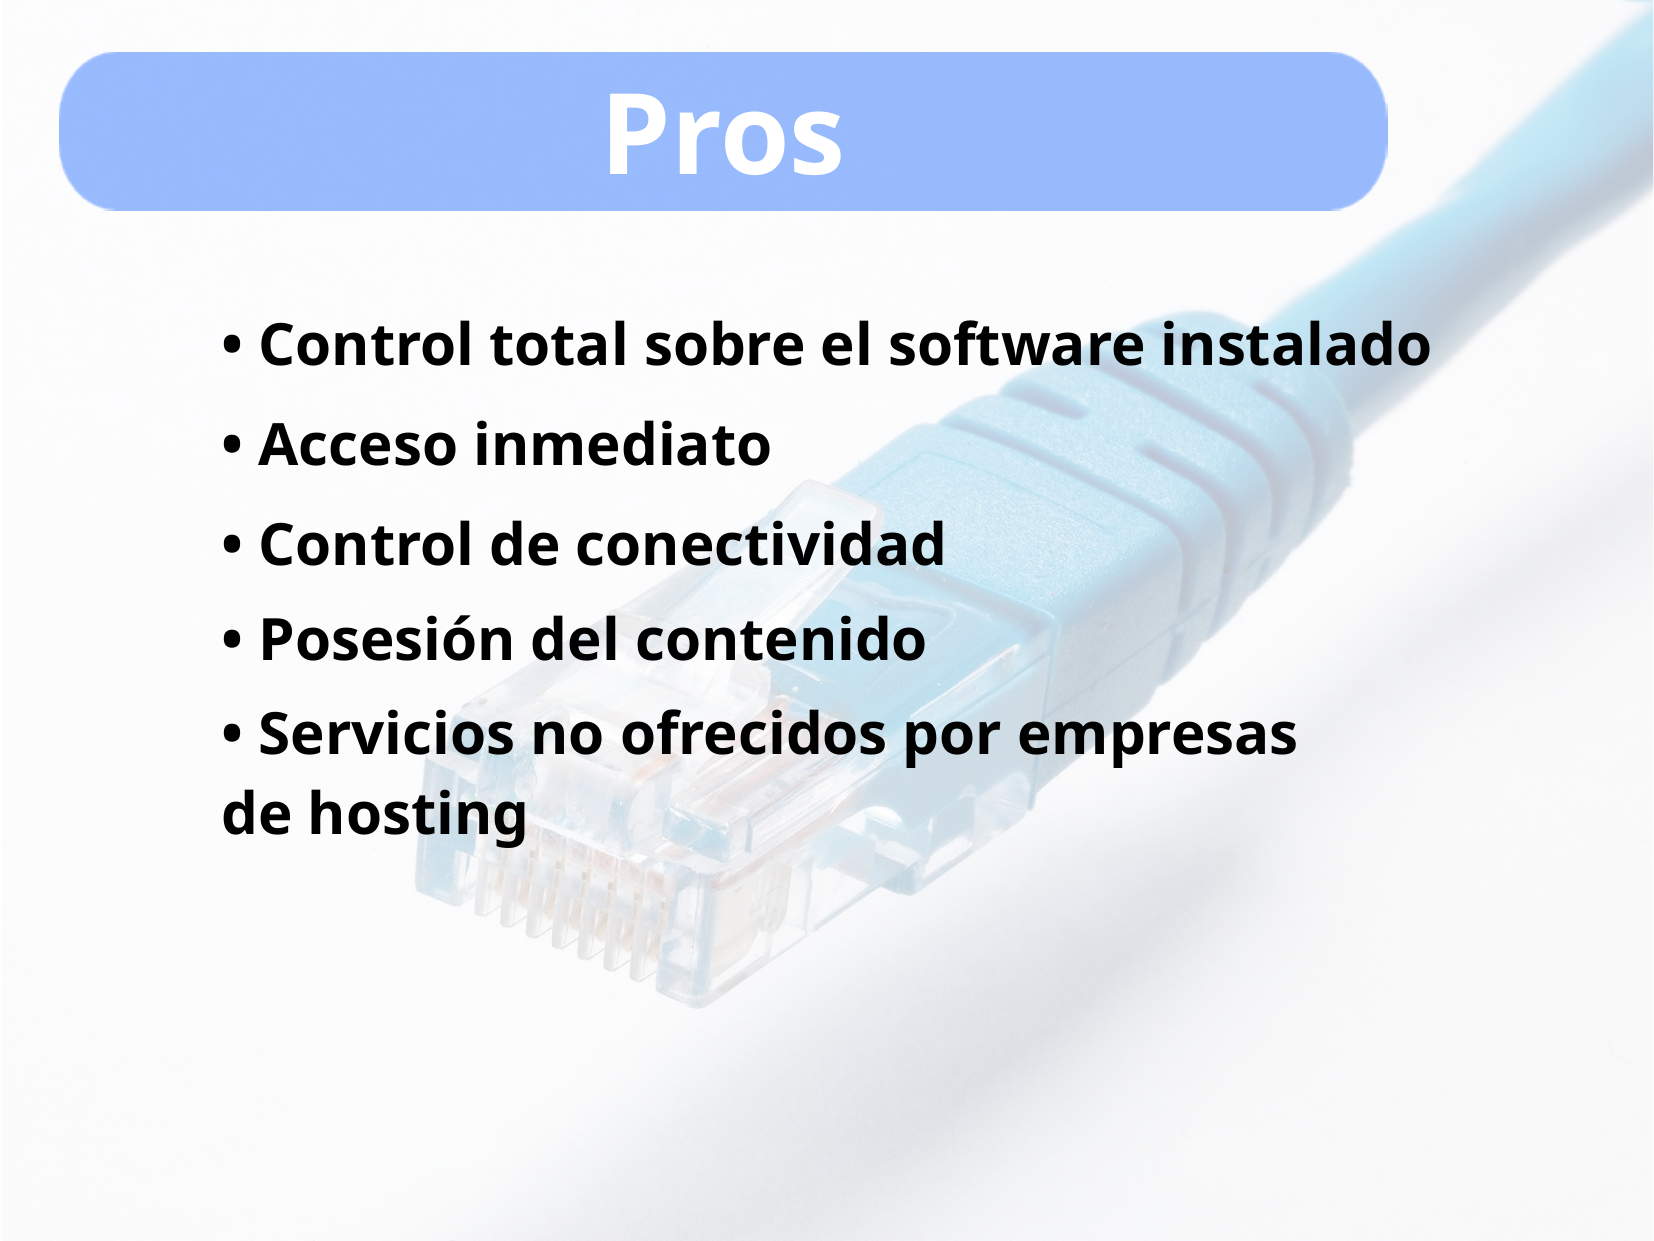

Pros
• Control total sobre el software instalado
• Acceso inmediato
• Control de conectividad
• Posesión del contenido
• Servicios no ofrecidos por empresas de hosting